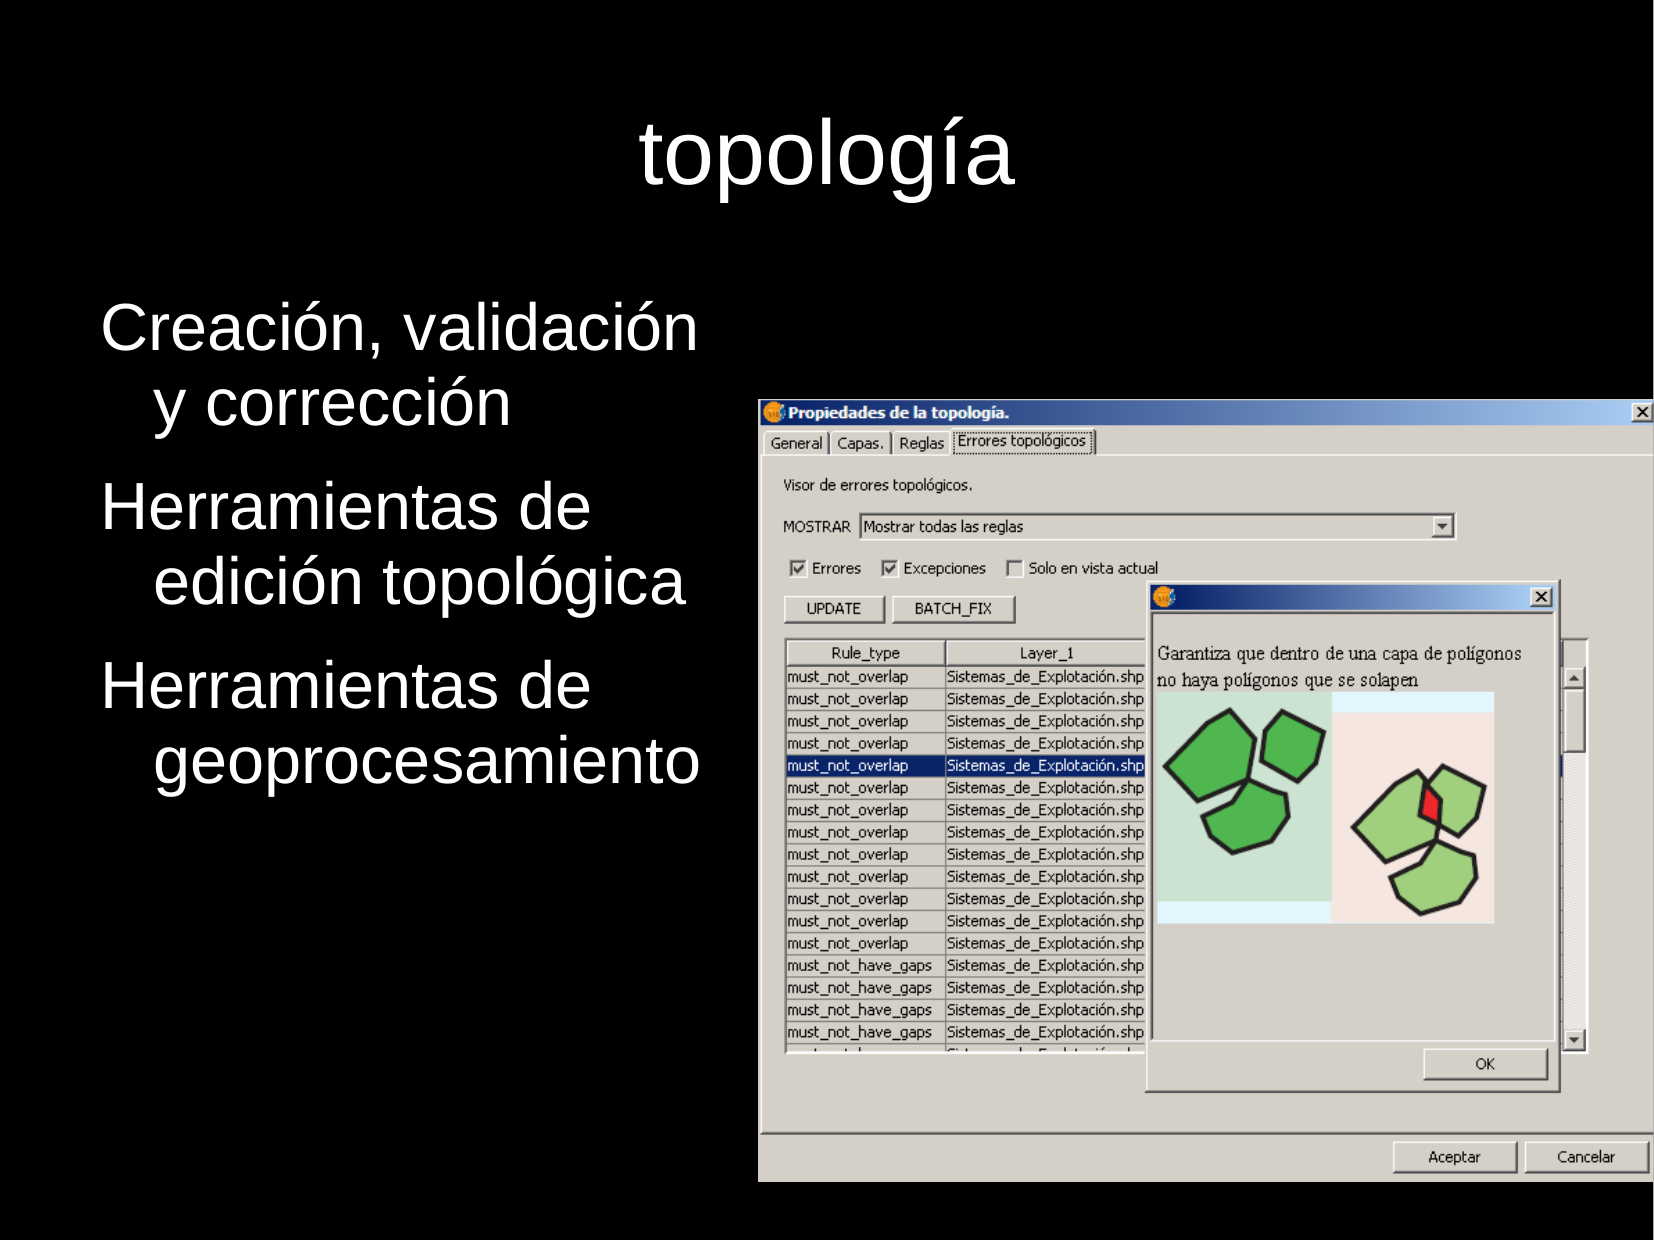

# topología
Creación, validación
y corrección
Herramientas de
edición topológica
Herramientas de
geoprocesamiento